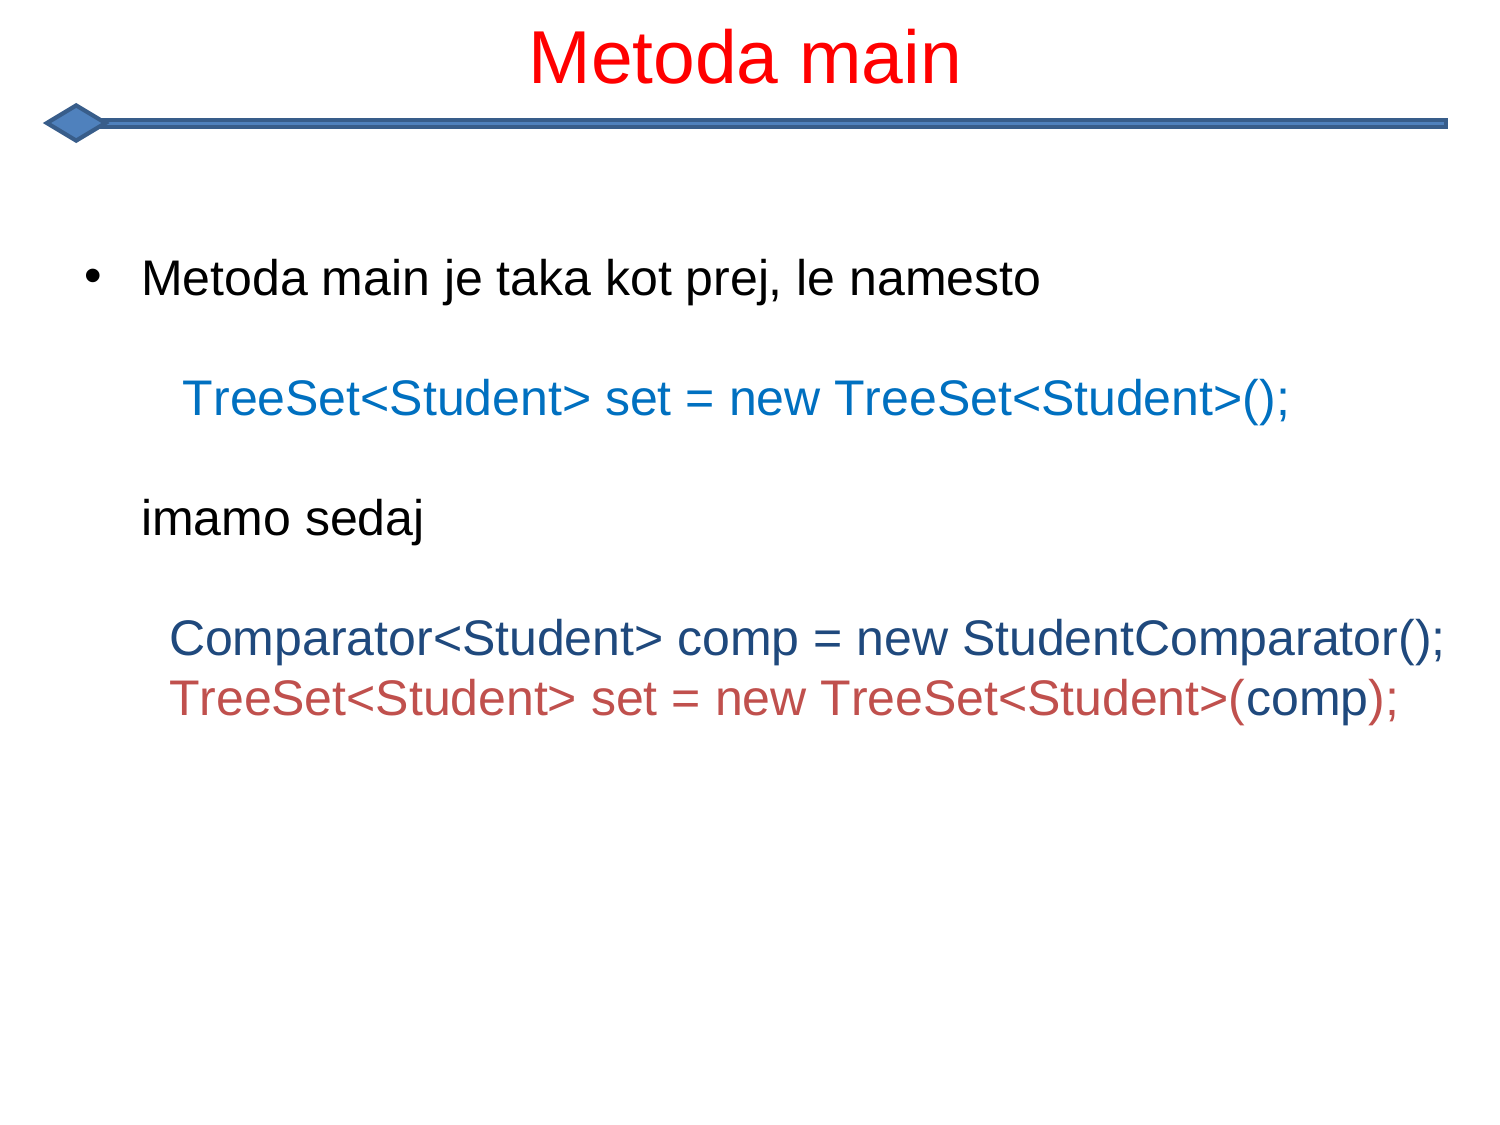

# Metoda main
Metoda main je taka kot prej, le namesto
 TreeSet<Student> set = new TreeSet<Student>();
imamo sedaj
 Comparator<Student> comp = new StudentComparator();
 TreeSet<Student> set = new TreeSet<Student>(comp);